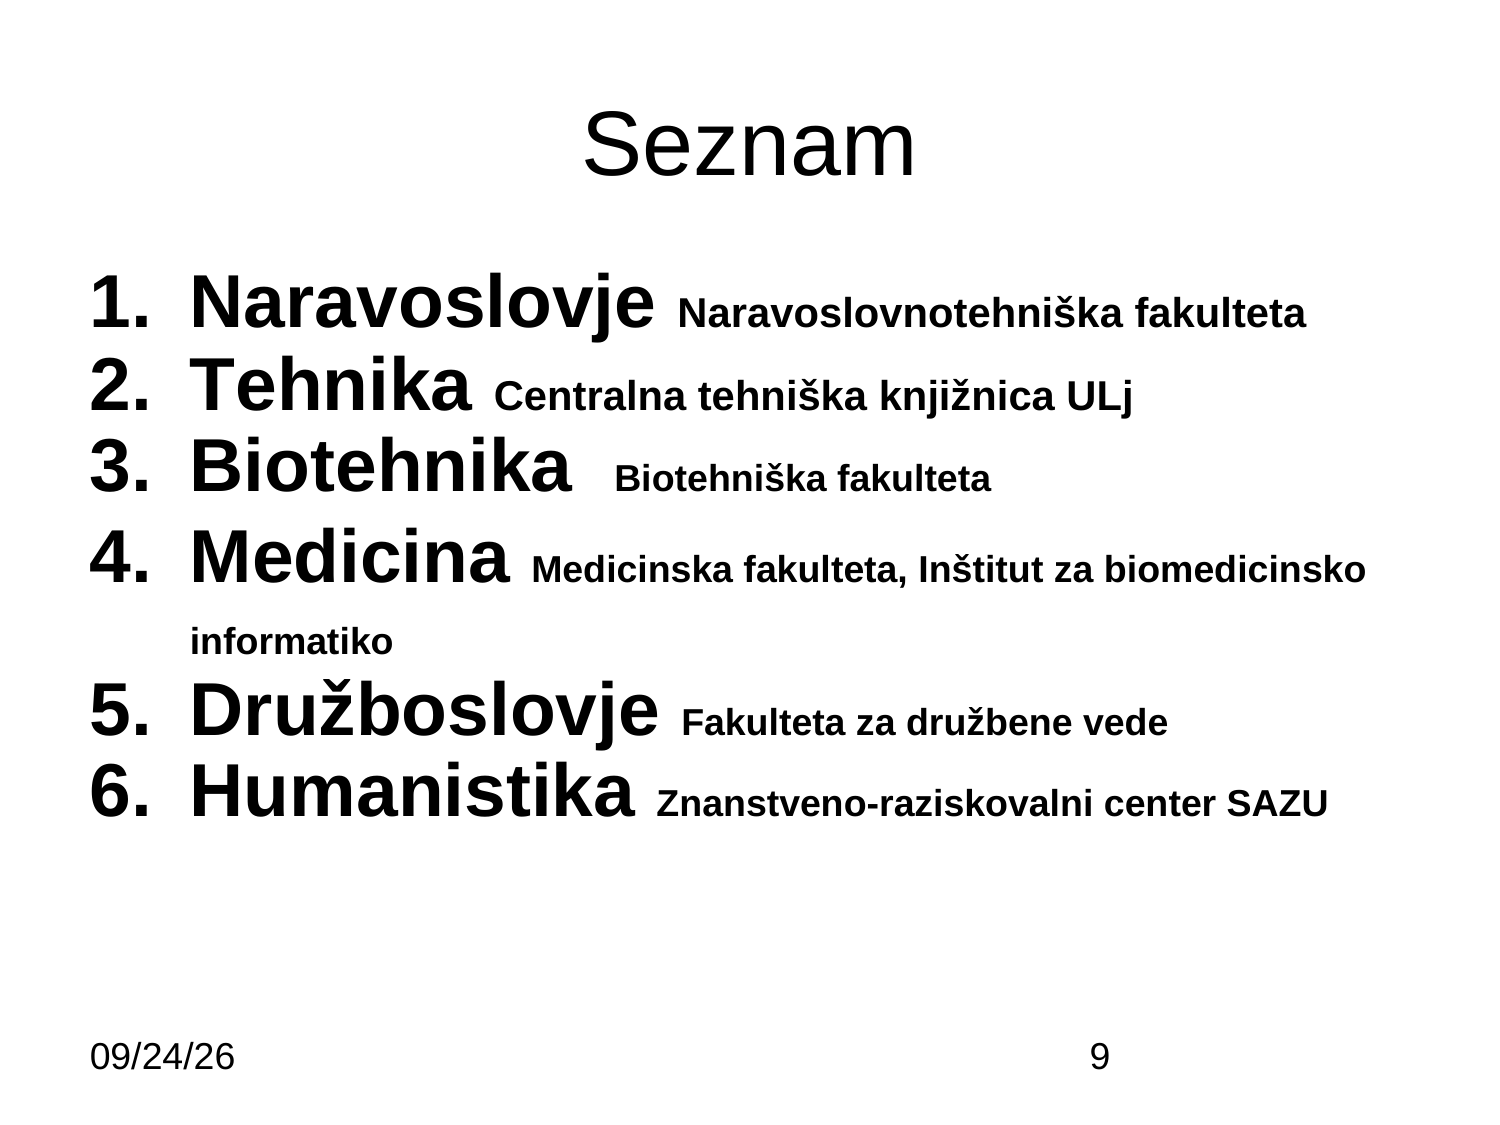

# Seznam
Naravoslovje Naravoslovnotehniška fakulteta
Tehnika Centralna tehniška knjižnica ULj
Biotehnika Biotehniška fakulteta
Medicina Medicinska fakulteta, Inštitut za biomedicinsko informatiko
Družboslovje Fakulteta za družbene vede
Humanistika Znanstveno-raziskovalni center SAZU
9